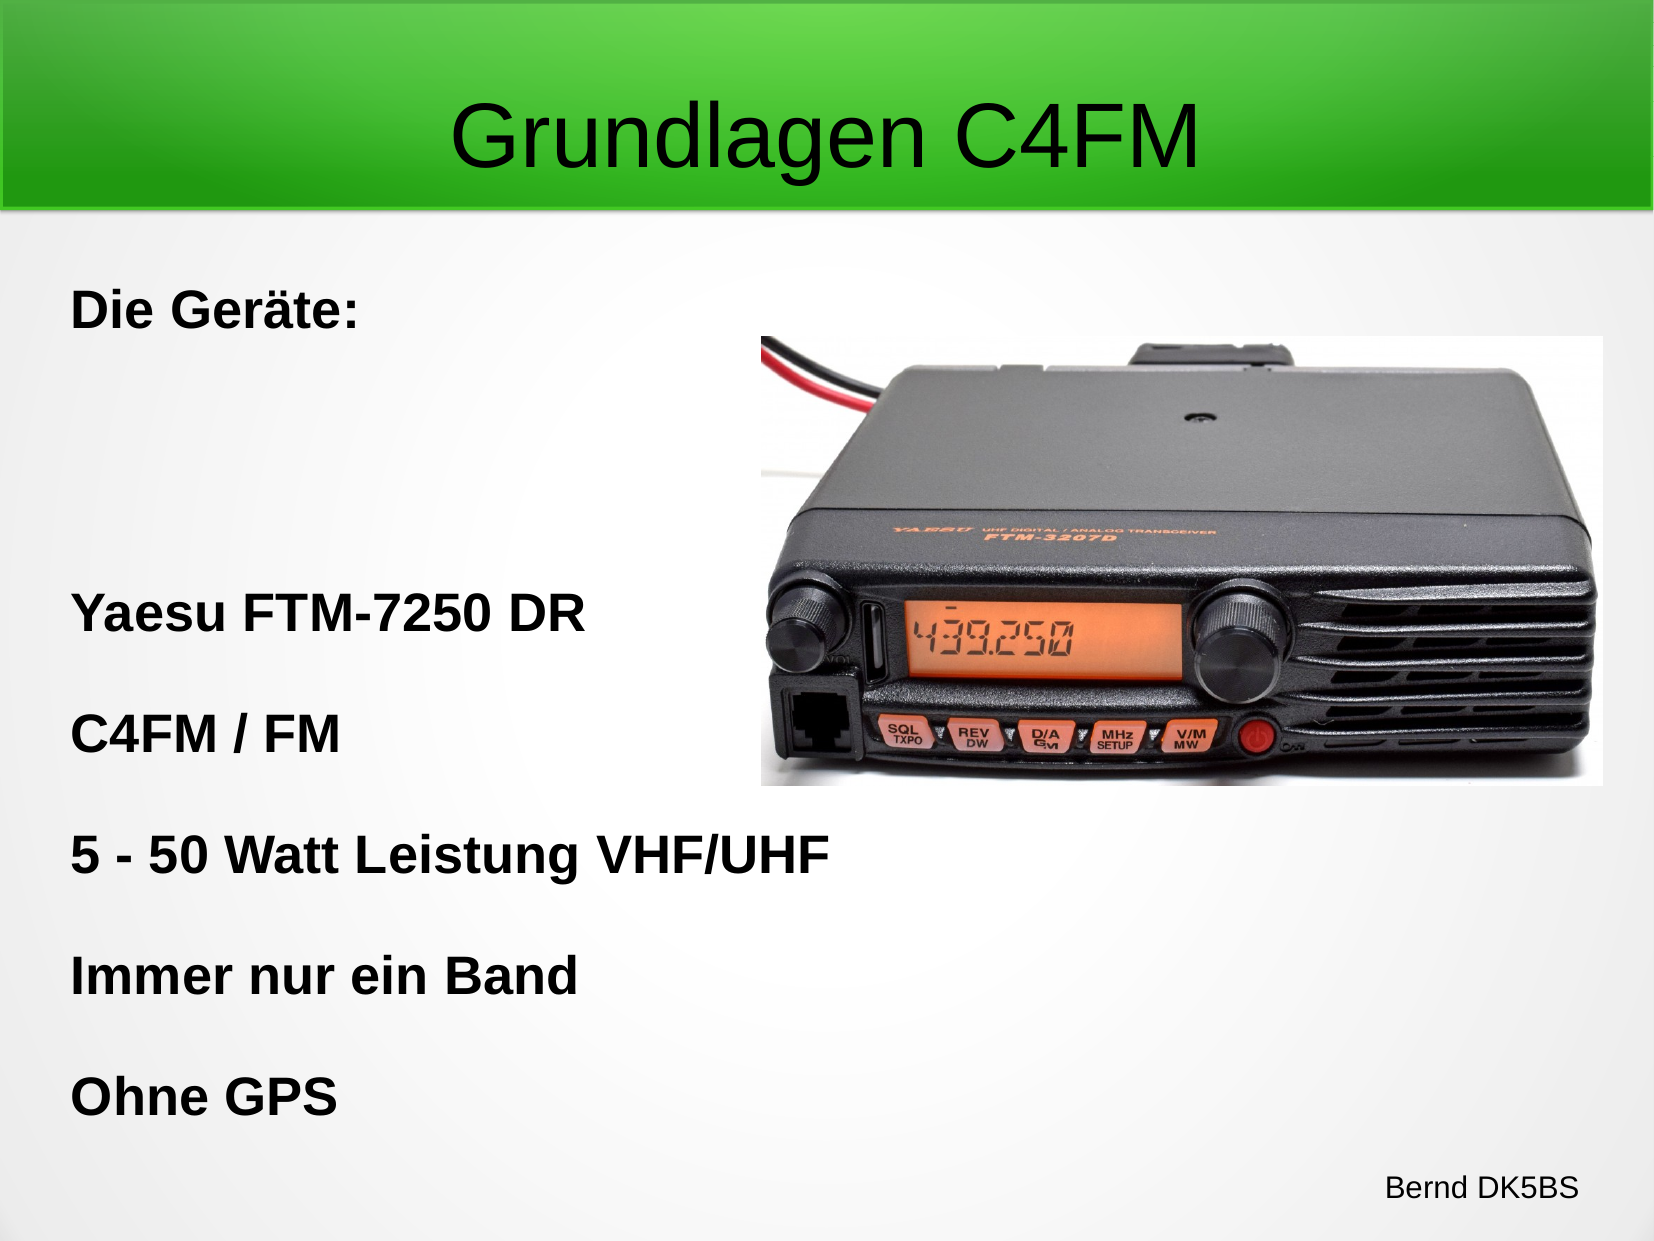

# Grundlagen C4FM
Die Geräte:
Yaesu FTM-7250 DR
C4FM / FM
5 - 50 Watt Leistung VHF/UHF
Immer nur ein Band
Ohne GPS
Bernd DK5BS